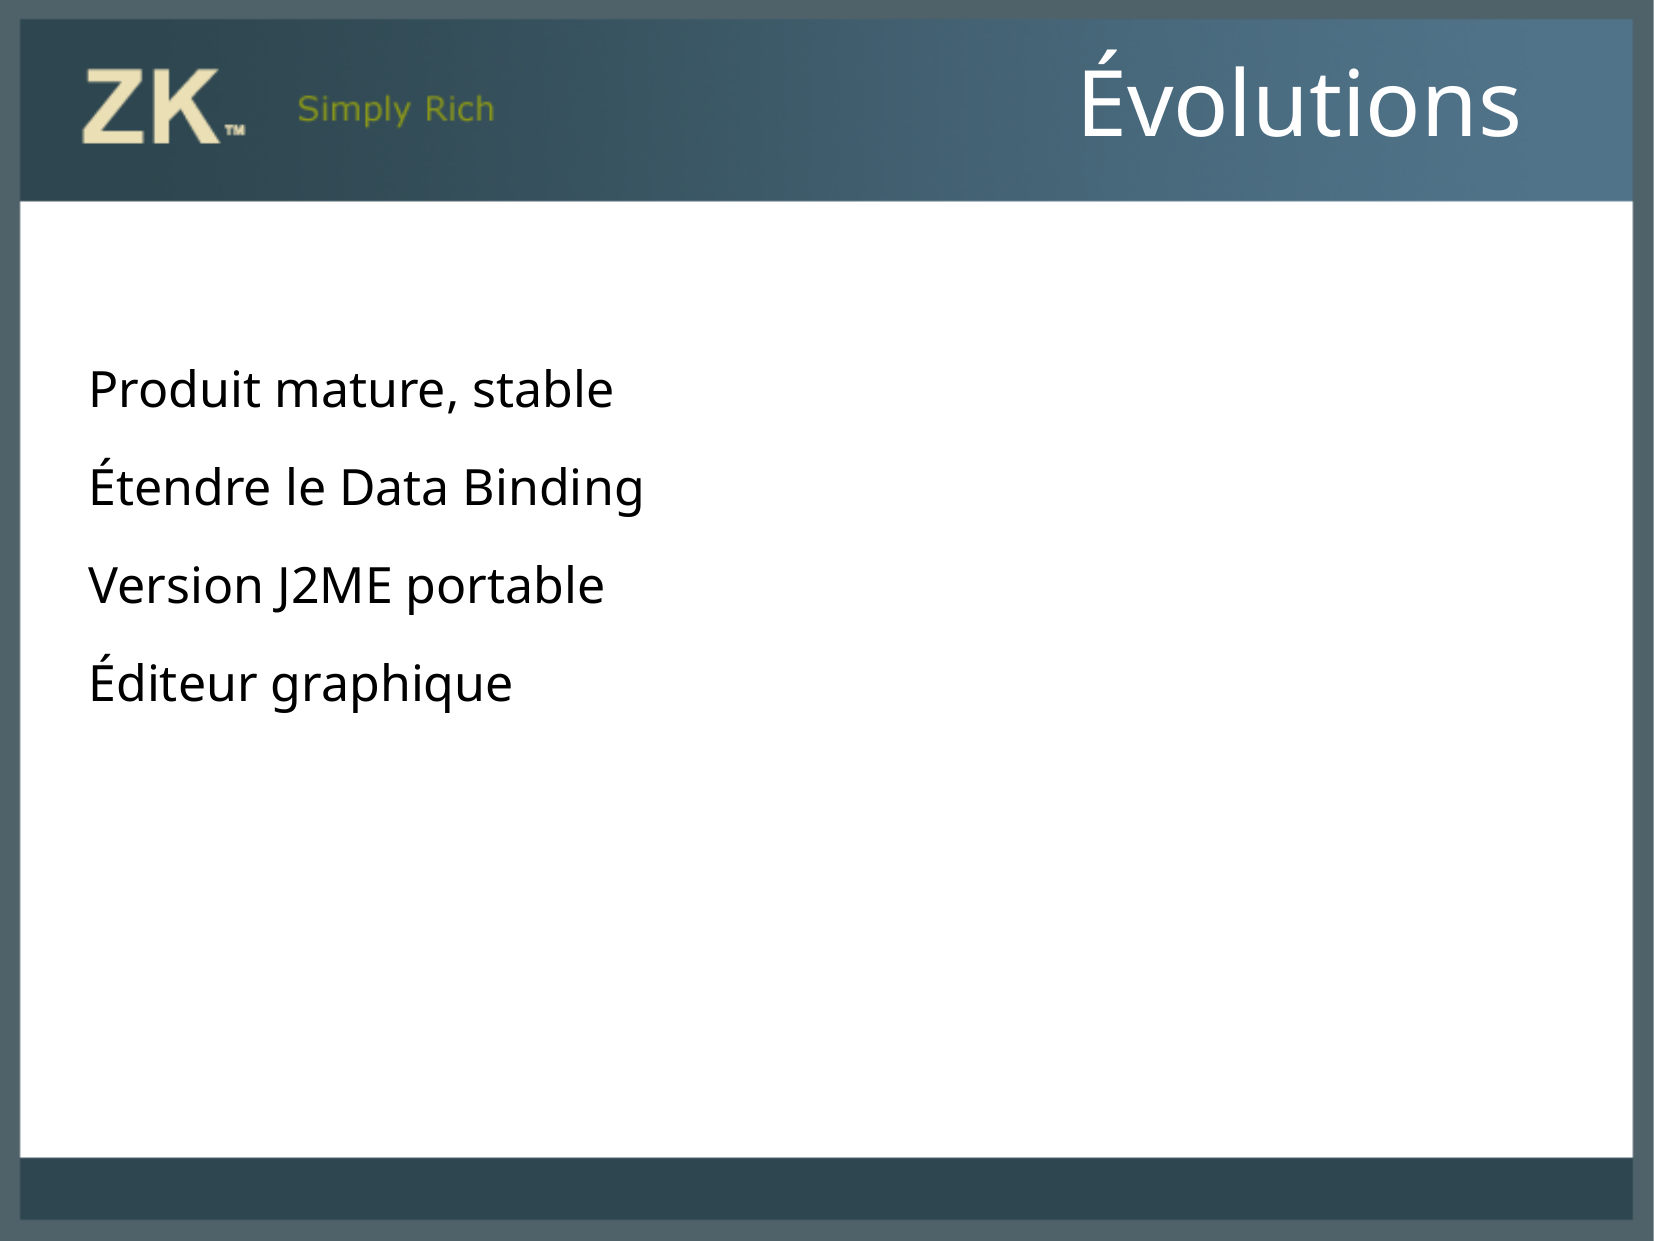

Évolutions
# Produit mature, stable
Étendre le Data Binding
Version J2ME portable
Éditeur graphique